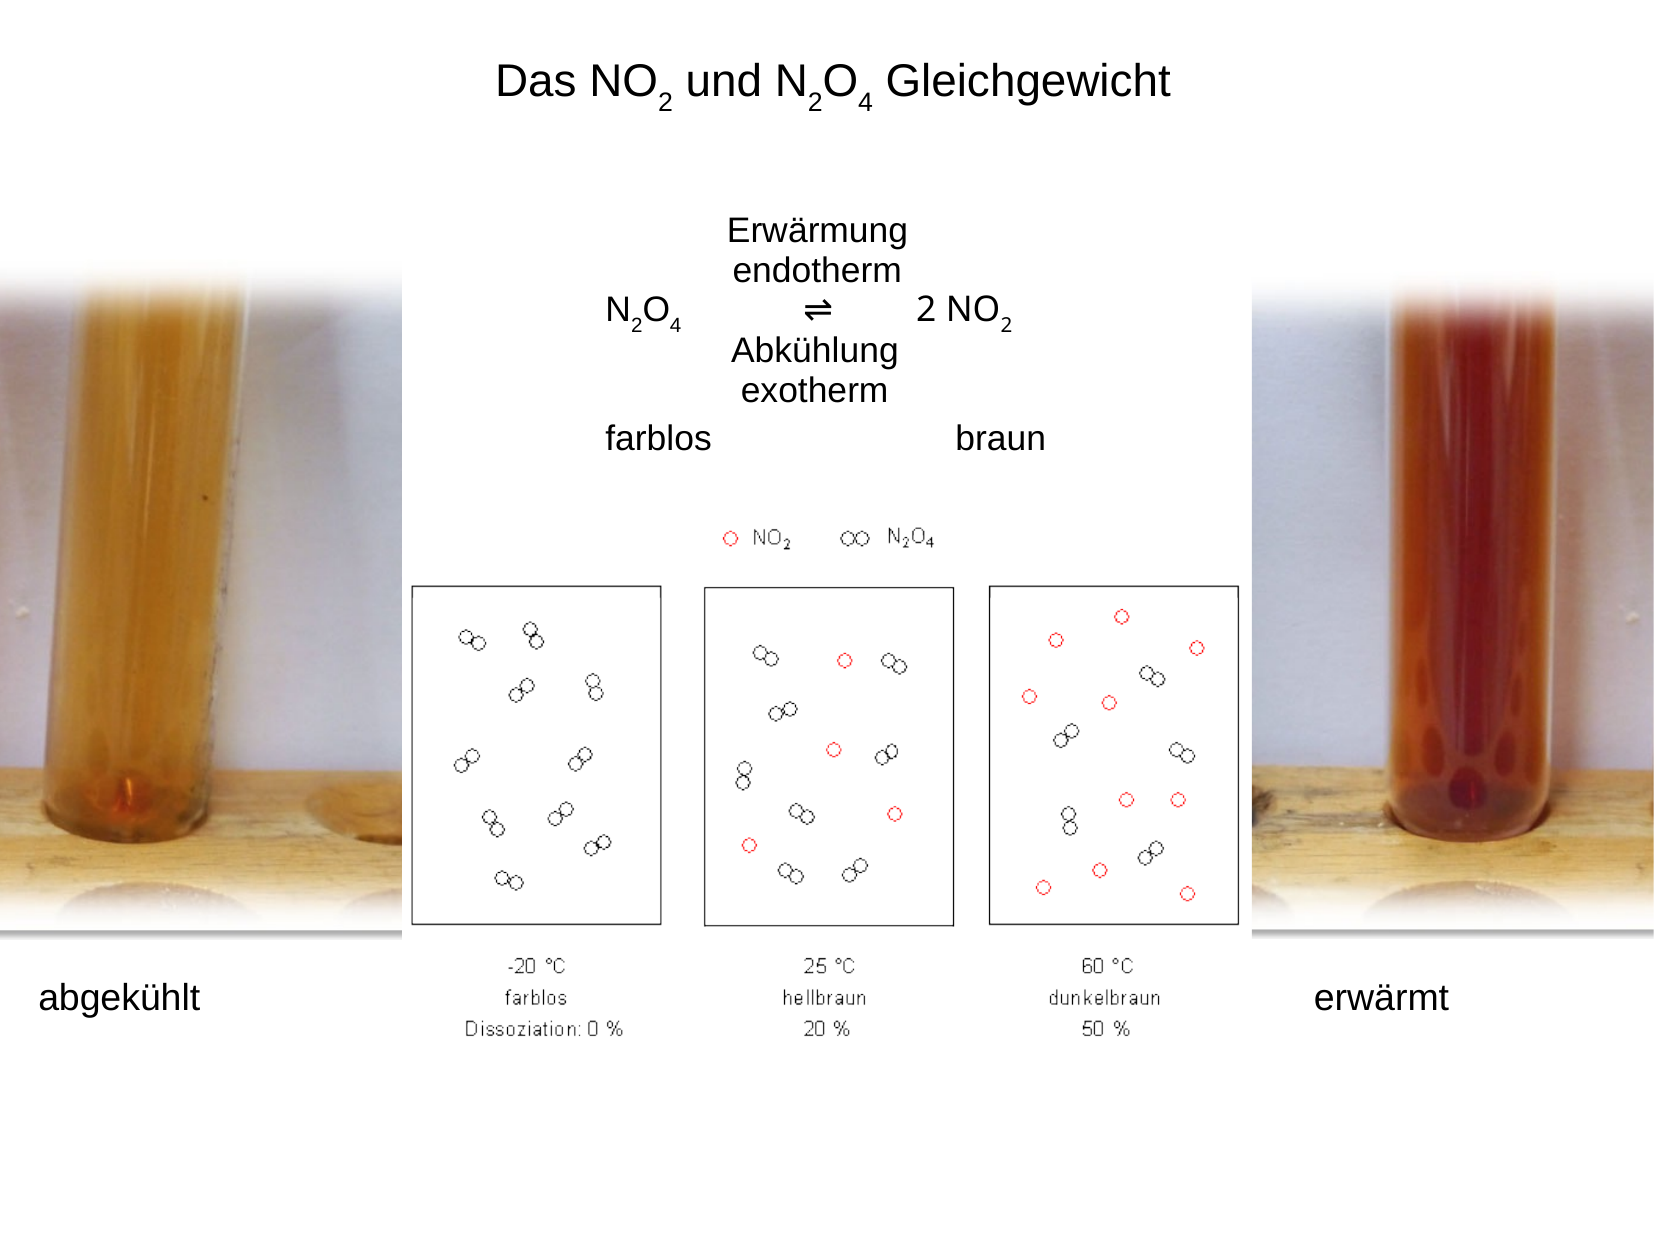

Das NO2 und N2O4 Gleichgewicht
 Erwärmung
	 endotherm
N2O4 ⇌ 2 NO2
farblos braun
 Abkühlung
 exotherm
abgekühlt
erwärmt